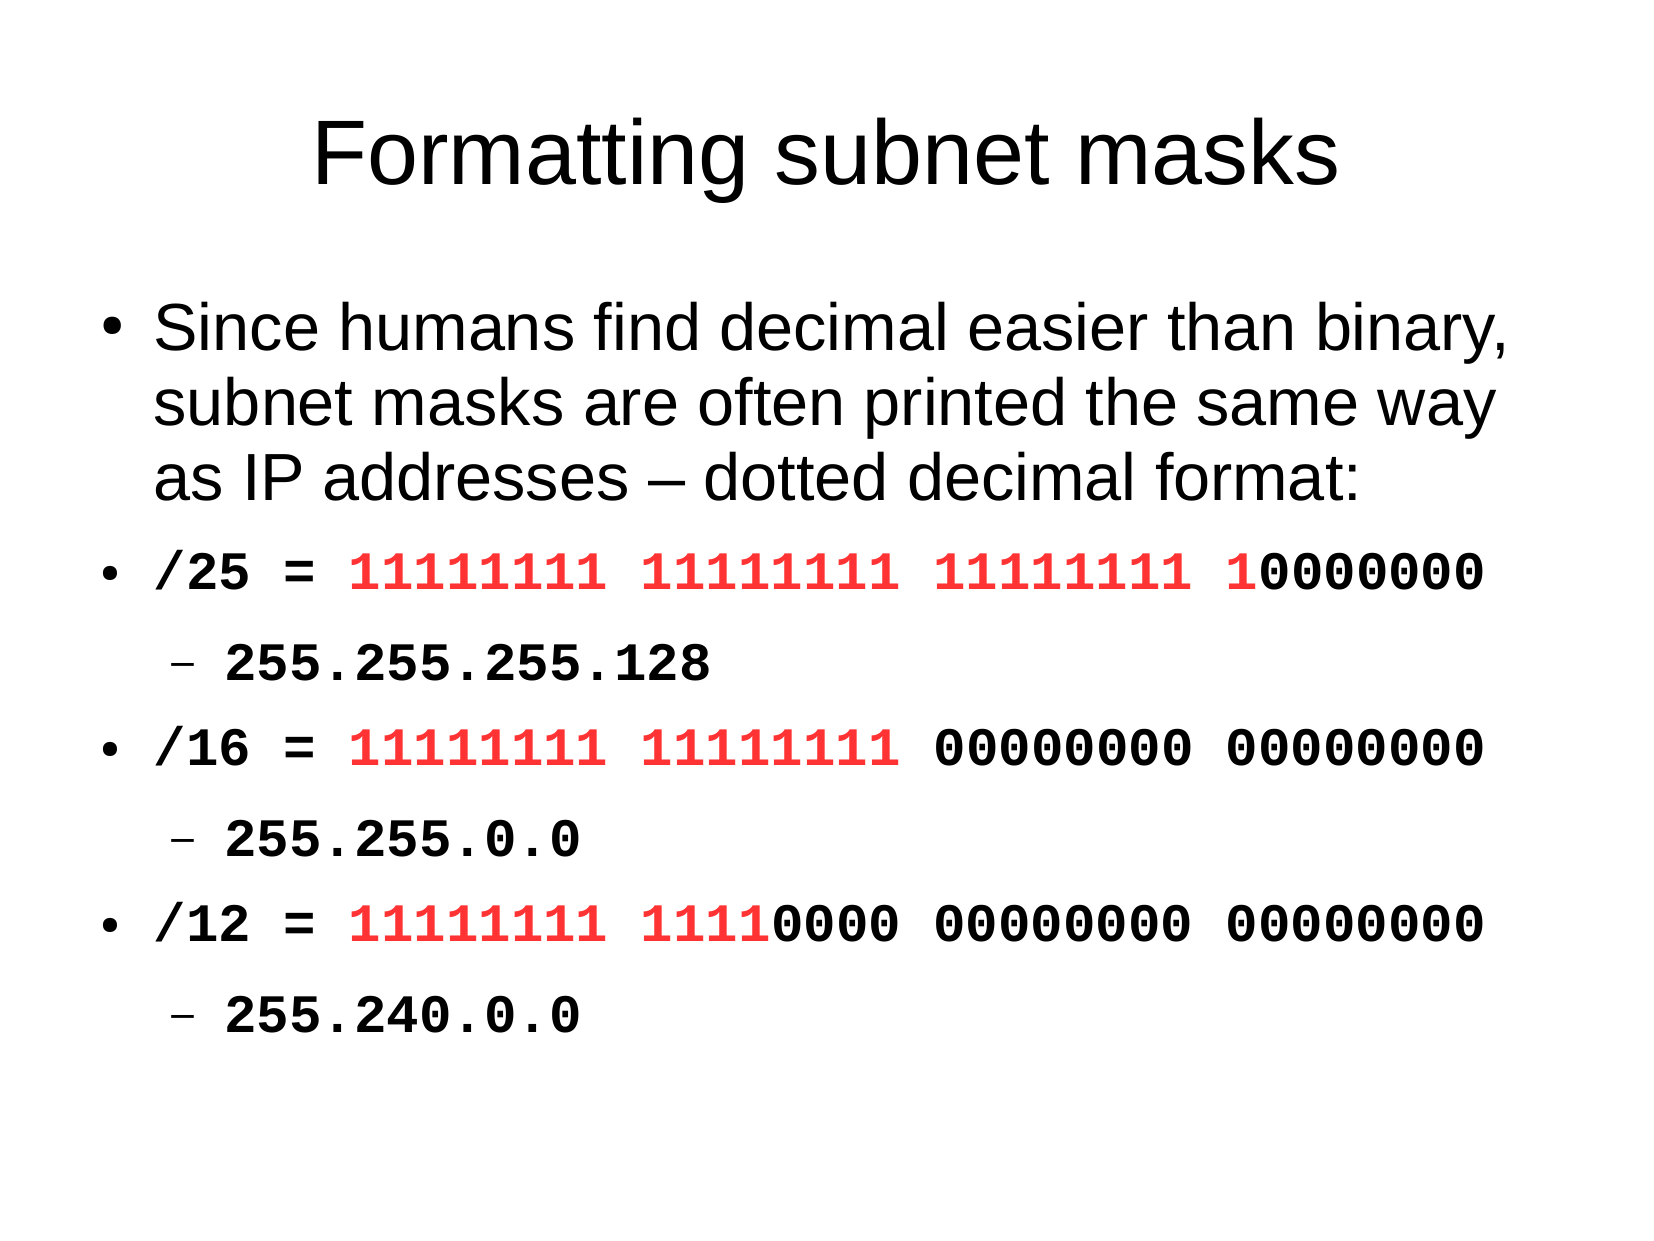

# Formatting subnet masks
Since humans find decimal easier than binary, subnet masks are often printed the same way as IP addresses – dotted decimal format:
/25 = 11111111 11111111 11111111 10000000
255.255.255.128
/16 = 11111111 11111111 00000000 00000000
255.255.0.0
/12 = 11111111 11110000 00000000 00000000
255.240.0.0